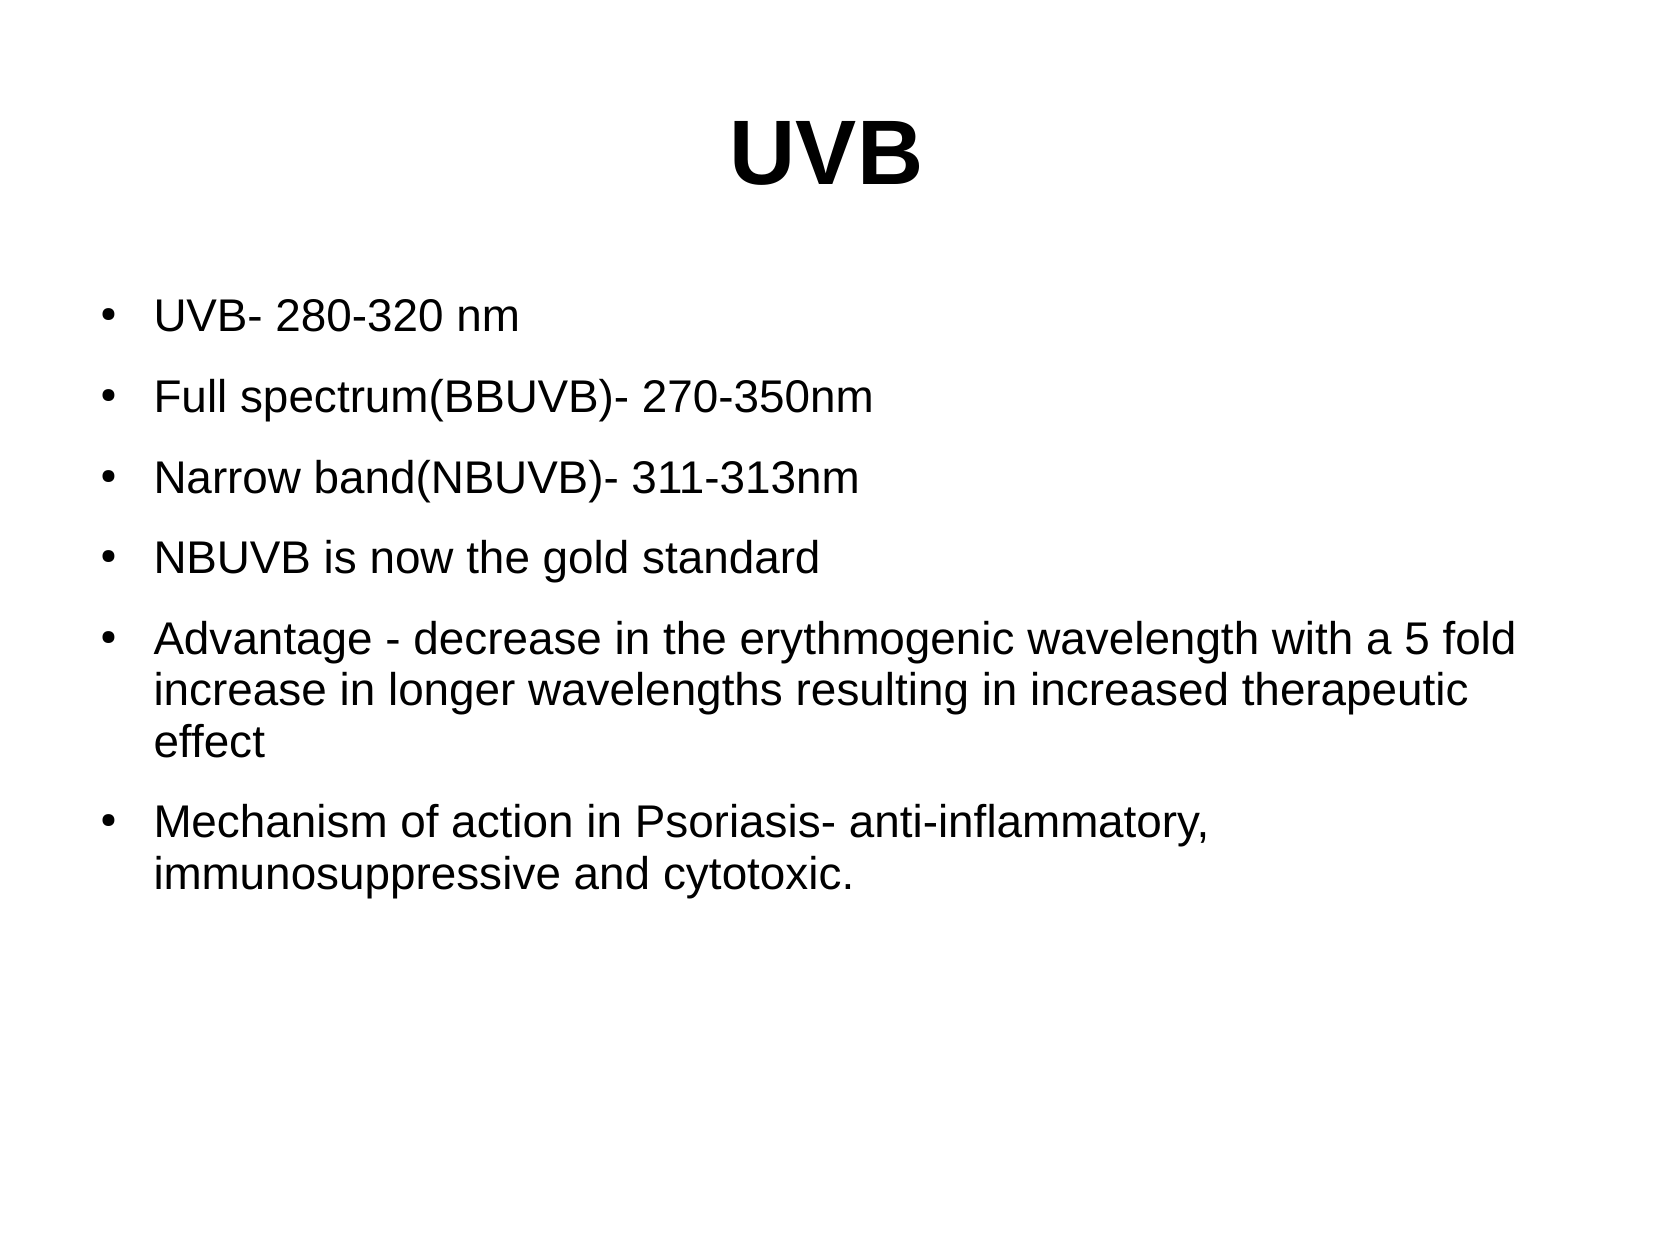

# UVB
UVB- 280-320 nm
Full spectrum(BBUVB)- 270-350nm
Narrow band(NBUVB)- 311-313nm
NBUVB is now the gold standard
Advantage - decrease in the erythmogenic wavelength with a 5 fold increase in longer wavelengths resulting in increased therapeutic effect
Mechanism of action in Psoriasis- anti-inflammatory, immunosuppressive and cytotoxic.